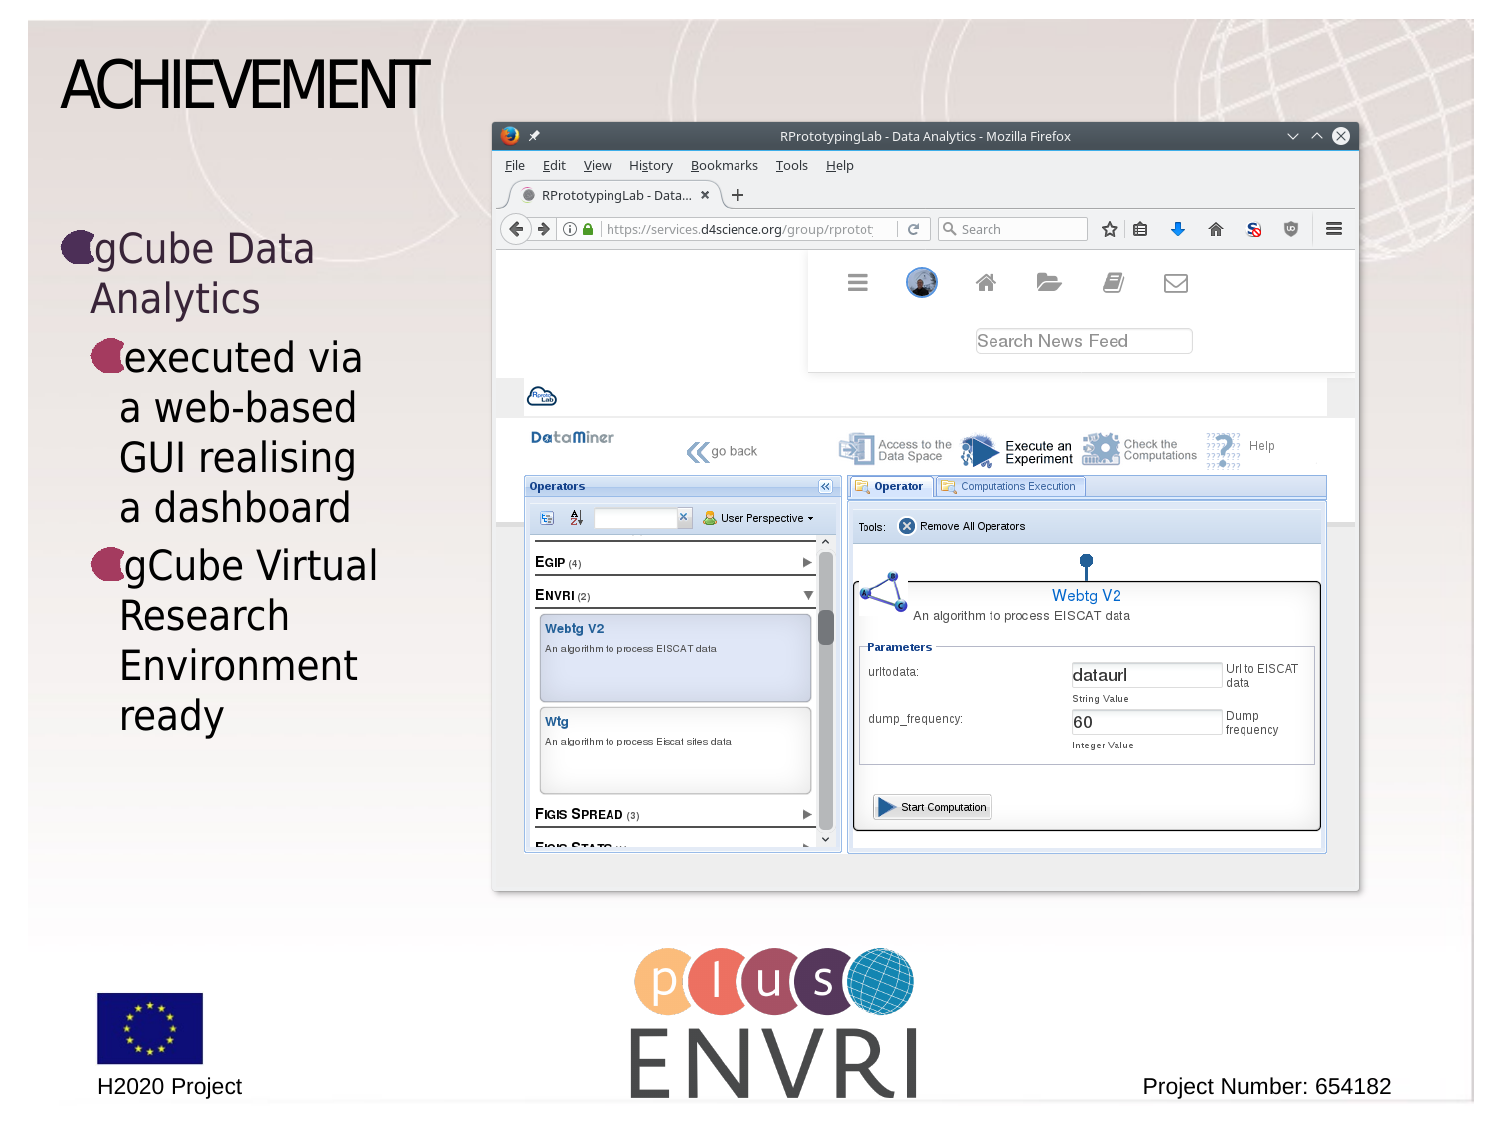

Achievement
# gCube Data Analytics
executed via a web-based GUI realising a dashboard
gCube Virtual Research Environment ready